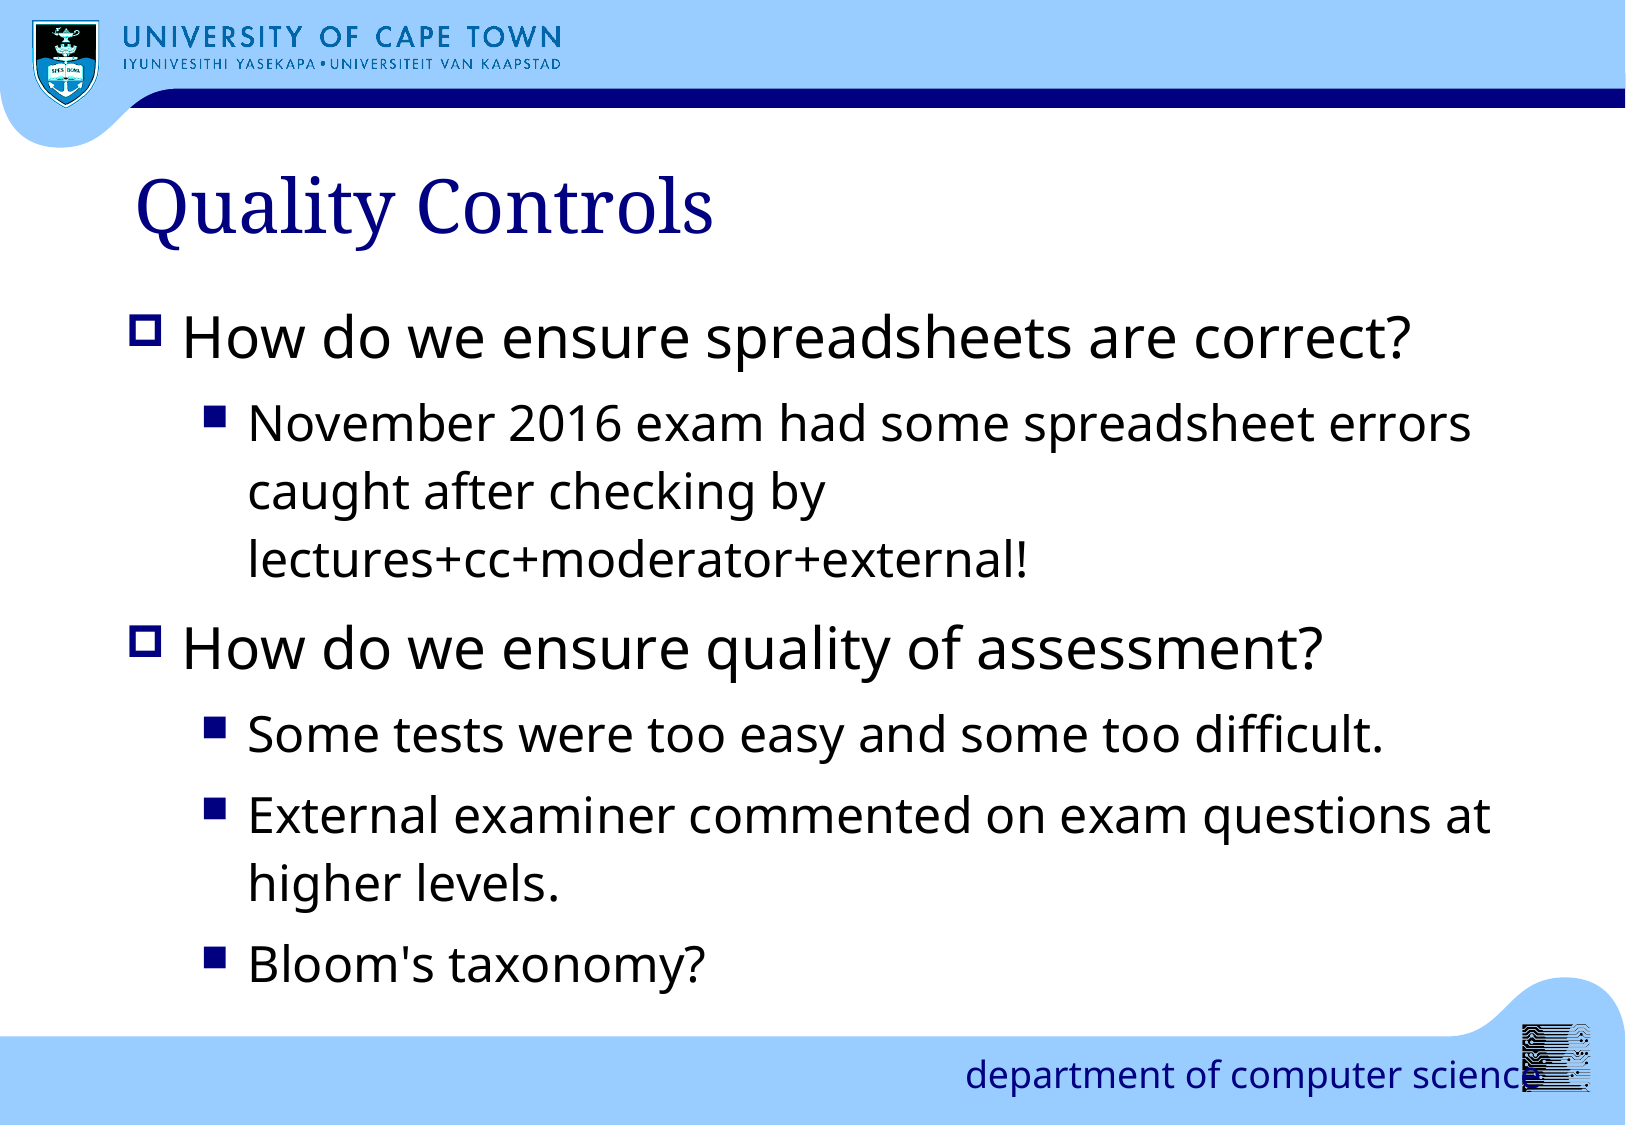

# Quality Controls
How do we ensure spreadsheets are correct?
November 2016 exam had some spreadsheet errors caught after checking by lectures+cc+moderator+external!
How do we ensure quality of assessment?
Some tests were too easy and some too difficult.
External examiner commented on exam questions at higher levels.
Bloom's taxonomy?